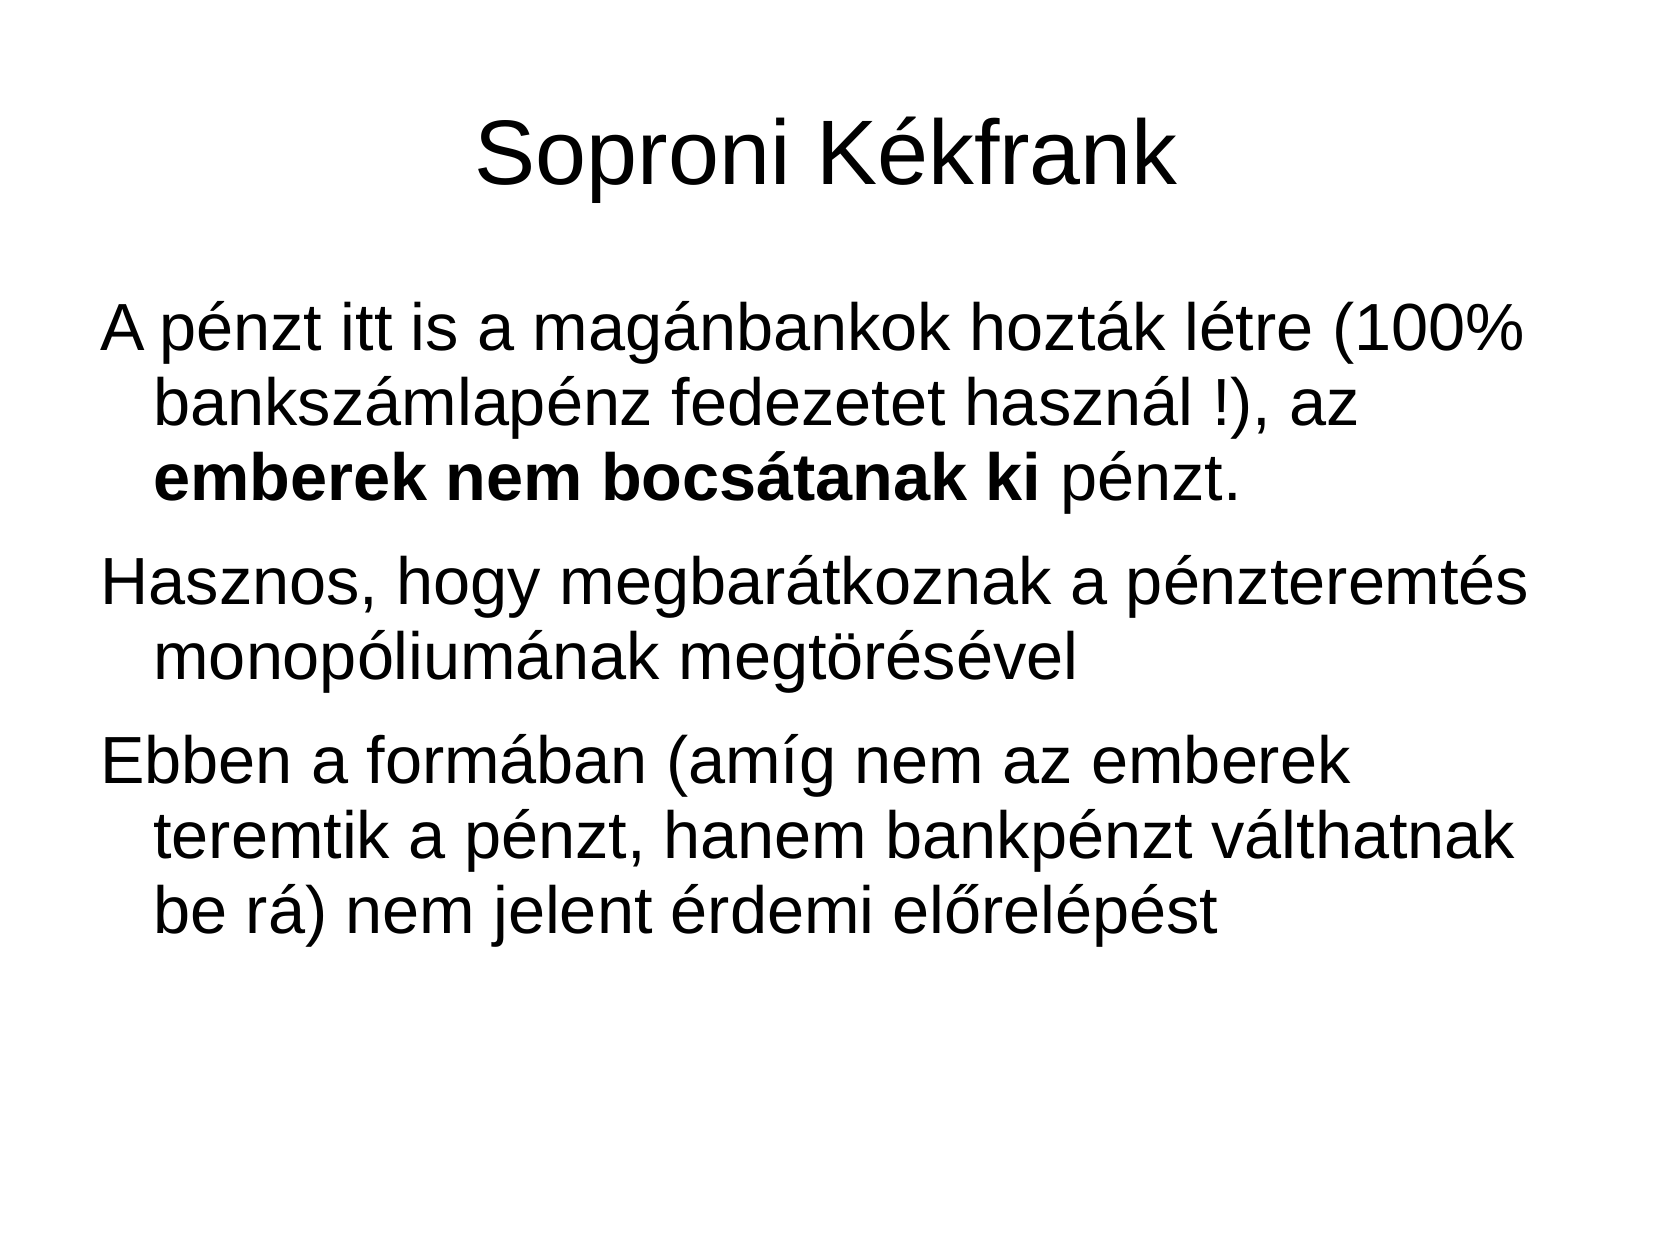

# Soproni Kékfrank
A pénzt itt is a magánbankok hozták létre (100% bankszámlapénz fedezetet használ !), az emberek nem bocsátanak ki pénzt.
Hasznos, hogy megbarátkoznak a pénzteremtés monopóliumának megtörésével
Ebben a formában (amíg nem az emberek teremtik a pénzt, hanem bankpénzt válthatnak be rá) nem jelent érdemi előrelépést